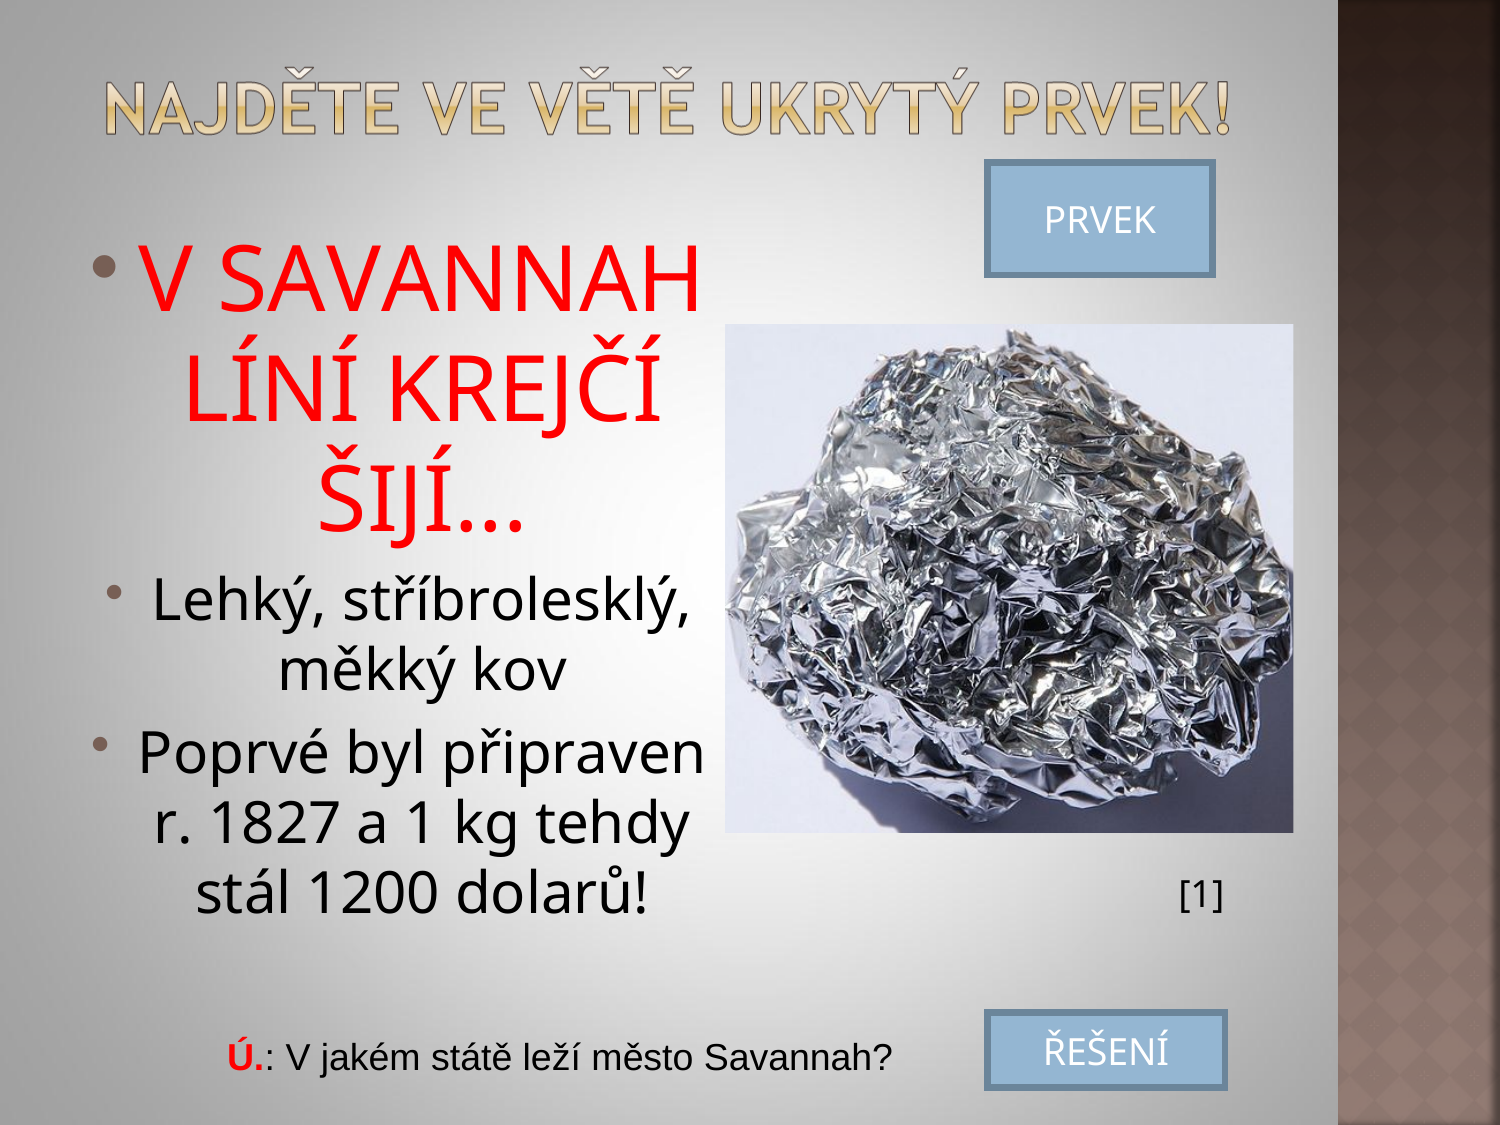

PRVEK
HLINÍK
# V SAVANNAH LÍNÍ KREJČÍ ŠIJÍ...
Lehký, stříbrolesklý, měkký kov
Poprvé byl připraven r. 1827 a 1 kg tehdy stál 1200 dolarů!
[1]
ŘEŠENÍ
Ú.: V jakém státě leží město Savannah? USA, Georgie